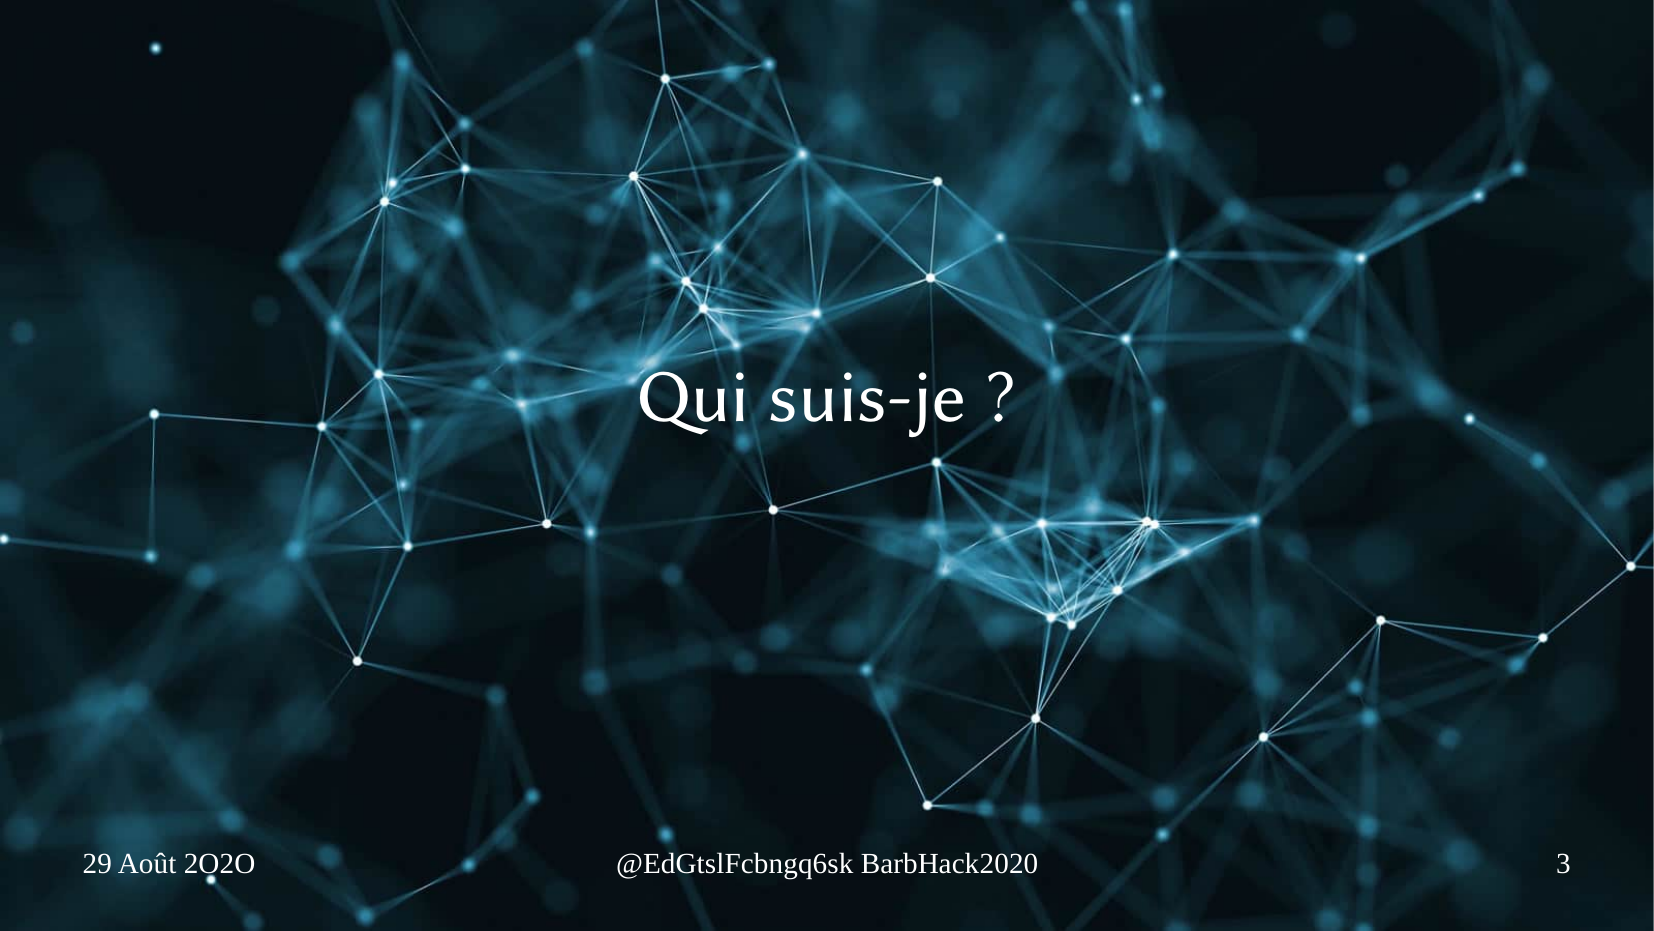

# Qui suis-je ?
29 Août 2O2O
@EdGtslFcbngq6sk BarbHack2020
3